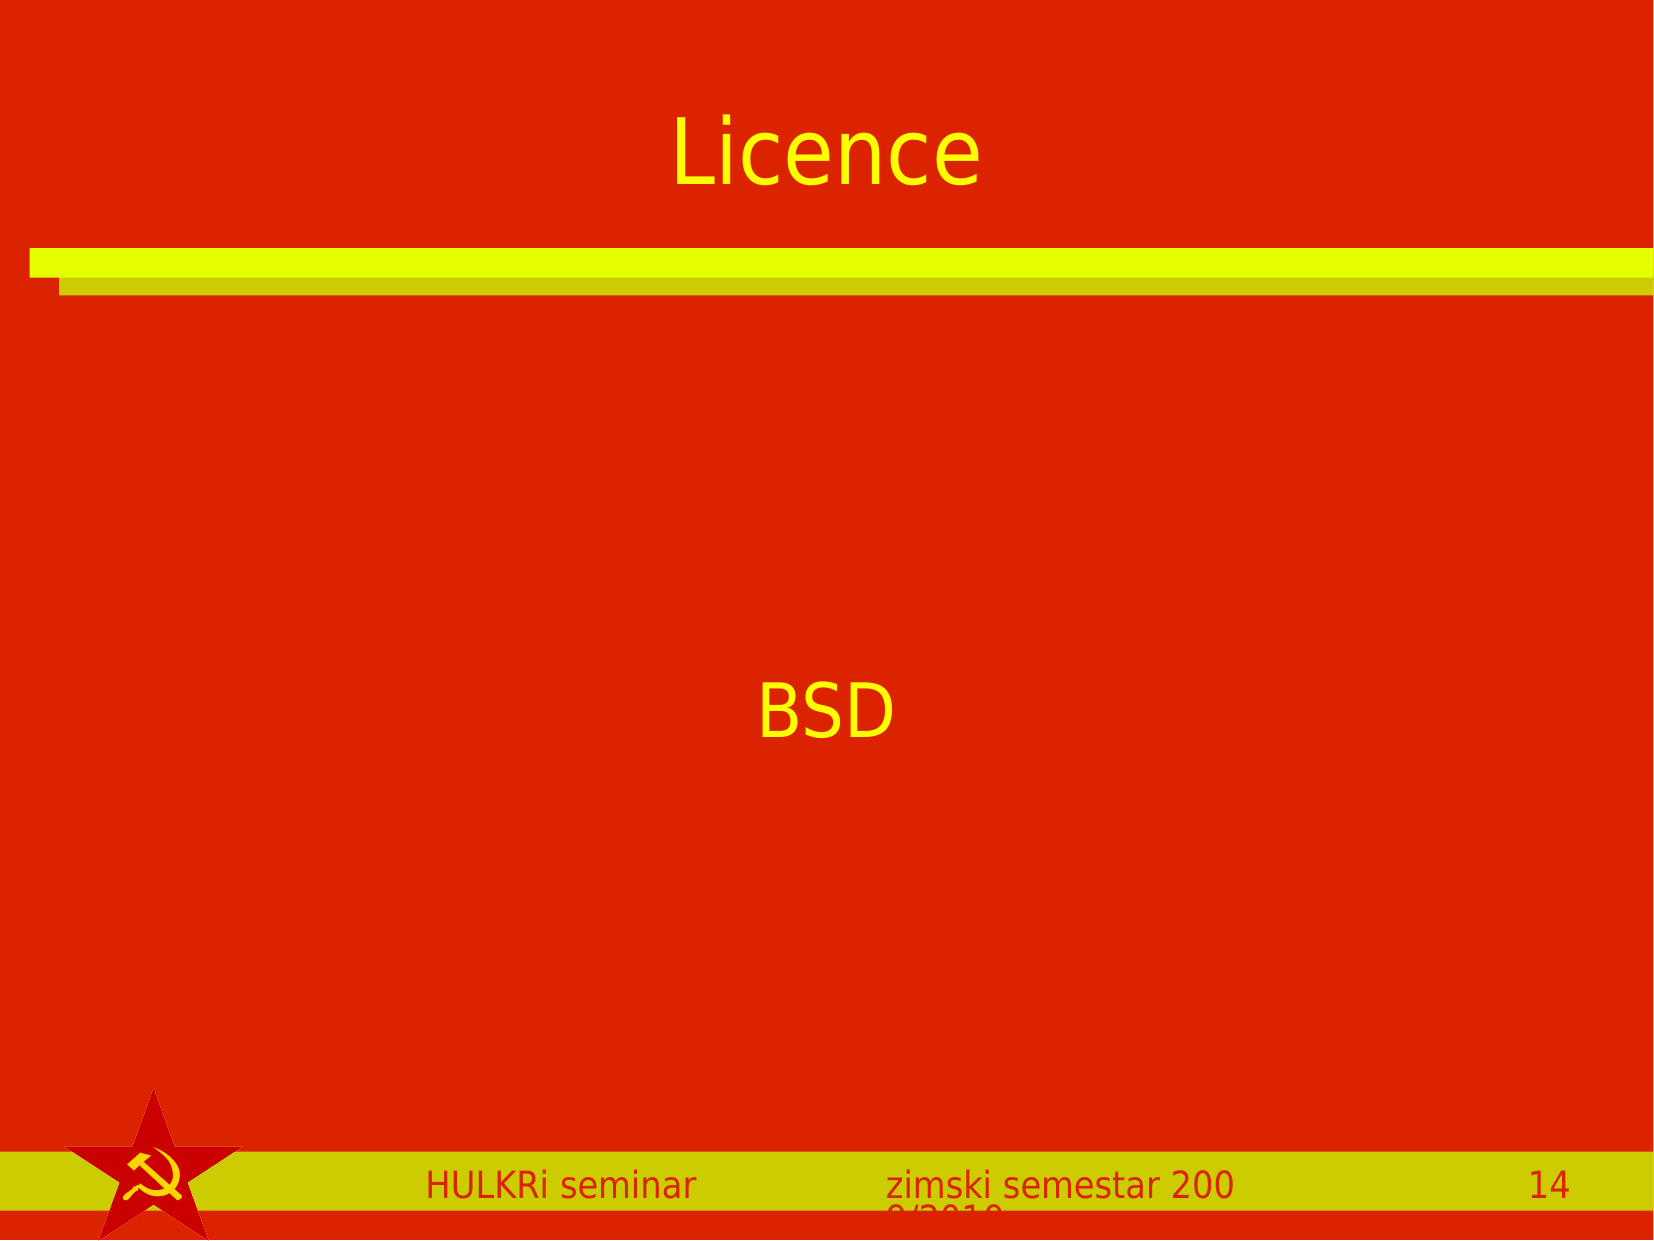

# Licence
BSD
HULKRi seminar
zimski semestar 2009/2010.
14